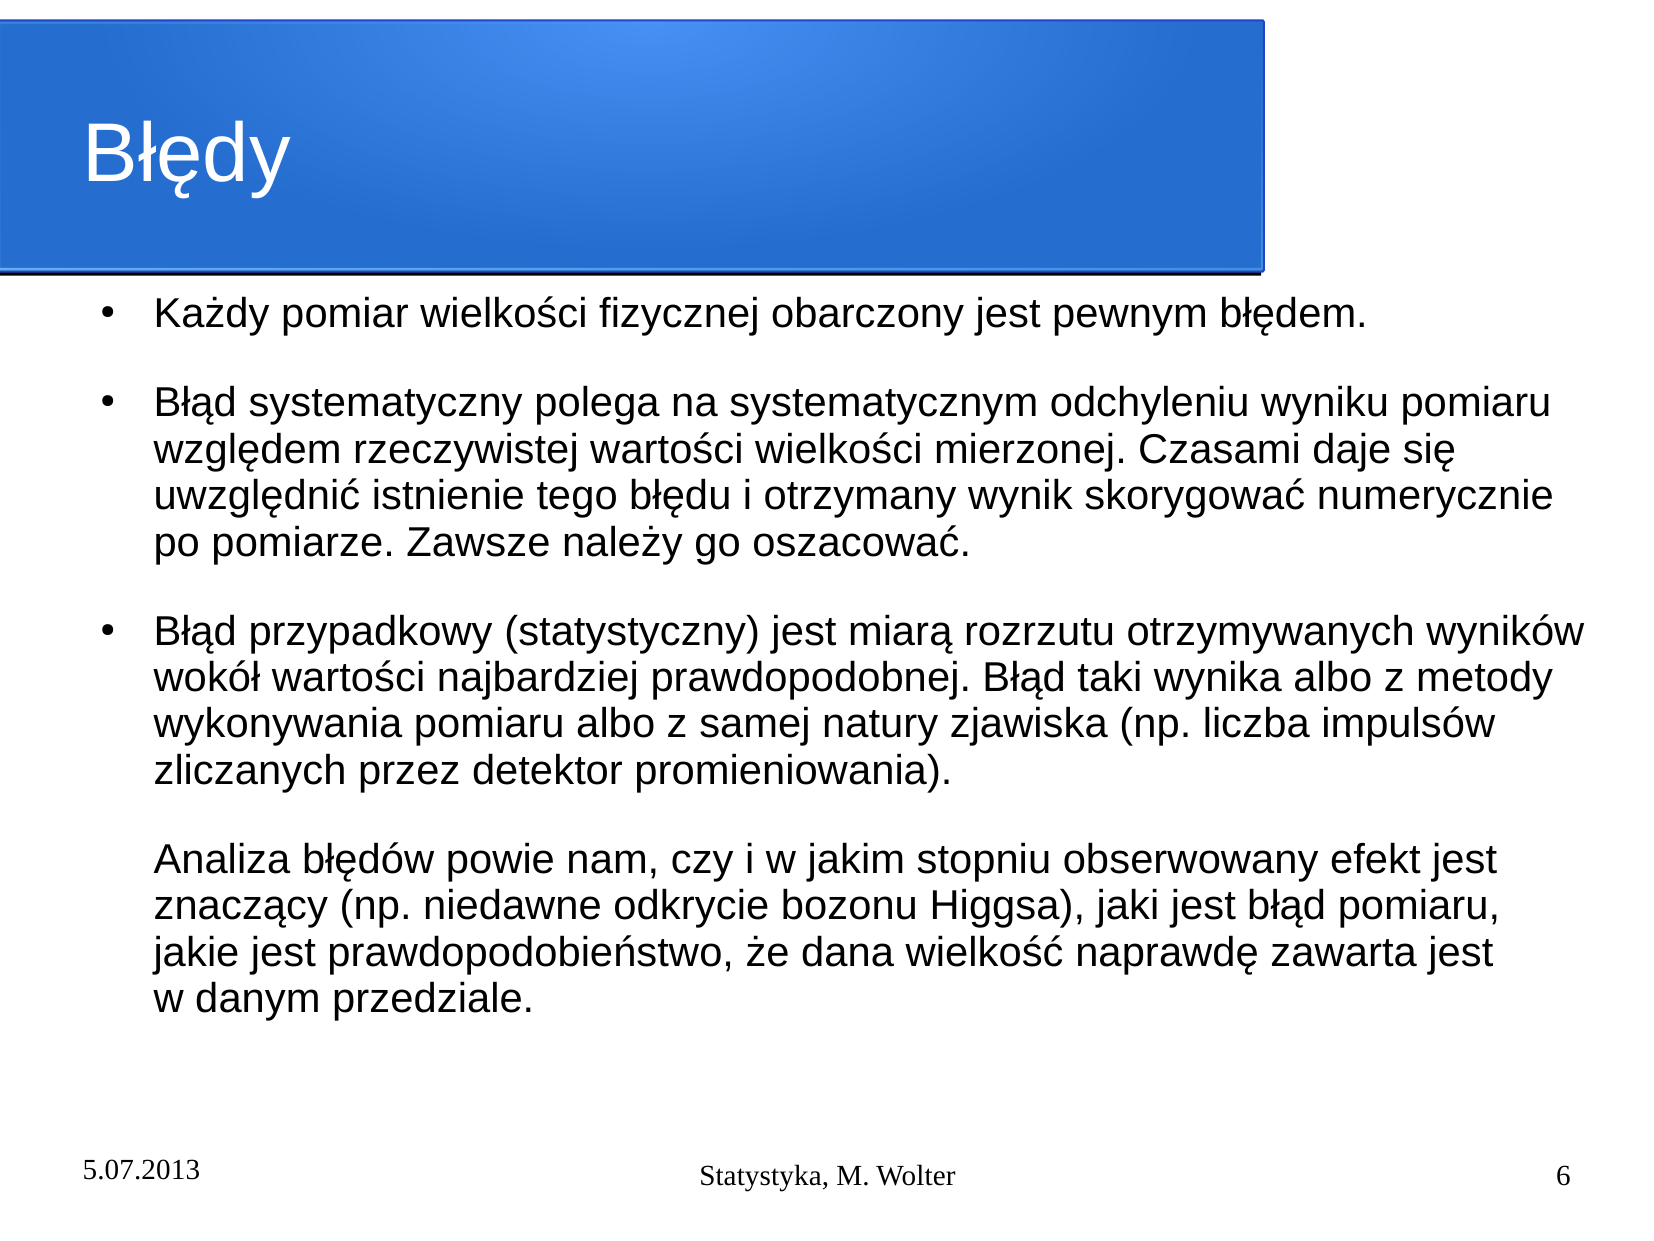

# Błędy
Każdy pomiar wielkości fizycznej obarczony jest pewnym błędem.
Błąd systematyczny polega na systematycznym odchyleniu wyniku pomiaru względem rzeczywistej wartości wielkości mierzonej. Czasami daje się uwzględnić istnienie tego błędu i otrzymany wynik skorygować numerycznie po pomiarze. Zawsze należy go oszacować.
Błąd przypadkowy (statystyczny) jest miarą rozrzutu otrzymywanych wyników wokół wartości najbardziej prawdopodobnej. Błąd taki wynika albo z metody wykonywania pomiaru albo z samej natury zjawiska (np. liczba impulsów zliczanych przez detektor promieniowania).
Analiza błędów powie nam, czy i w jakim stopniu obserwowany efekt jest znaczący (np. niedawne odkrycie bozonu Higgsa), jaki jest błąd pomiaru, jakie jest prawdopodobieństwo, że dana wielkość naprawdę zawarta jest w danym przedziale.
5.07.2013
Statystyka, M. Wolter
6